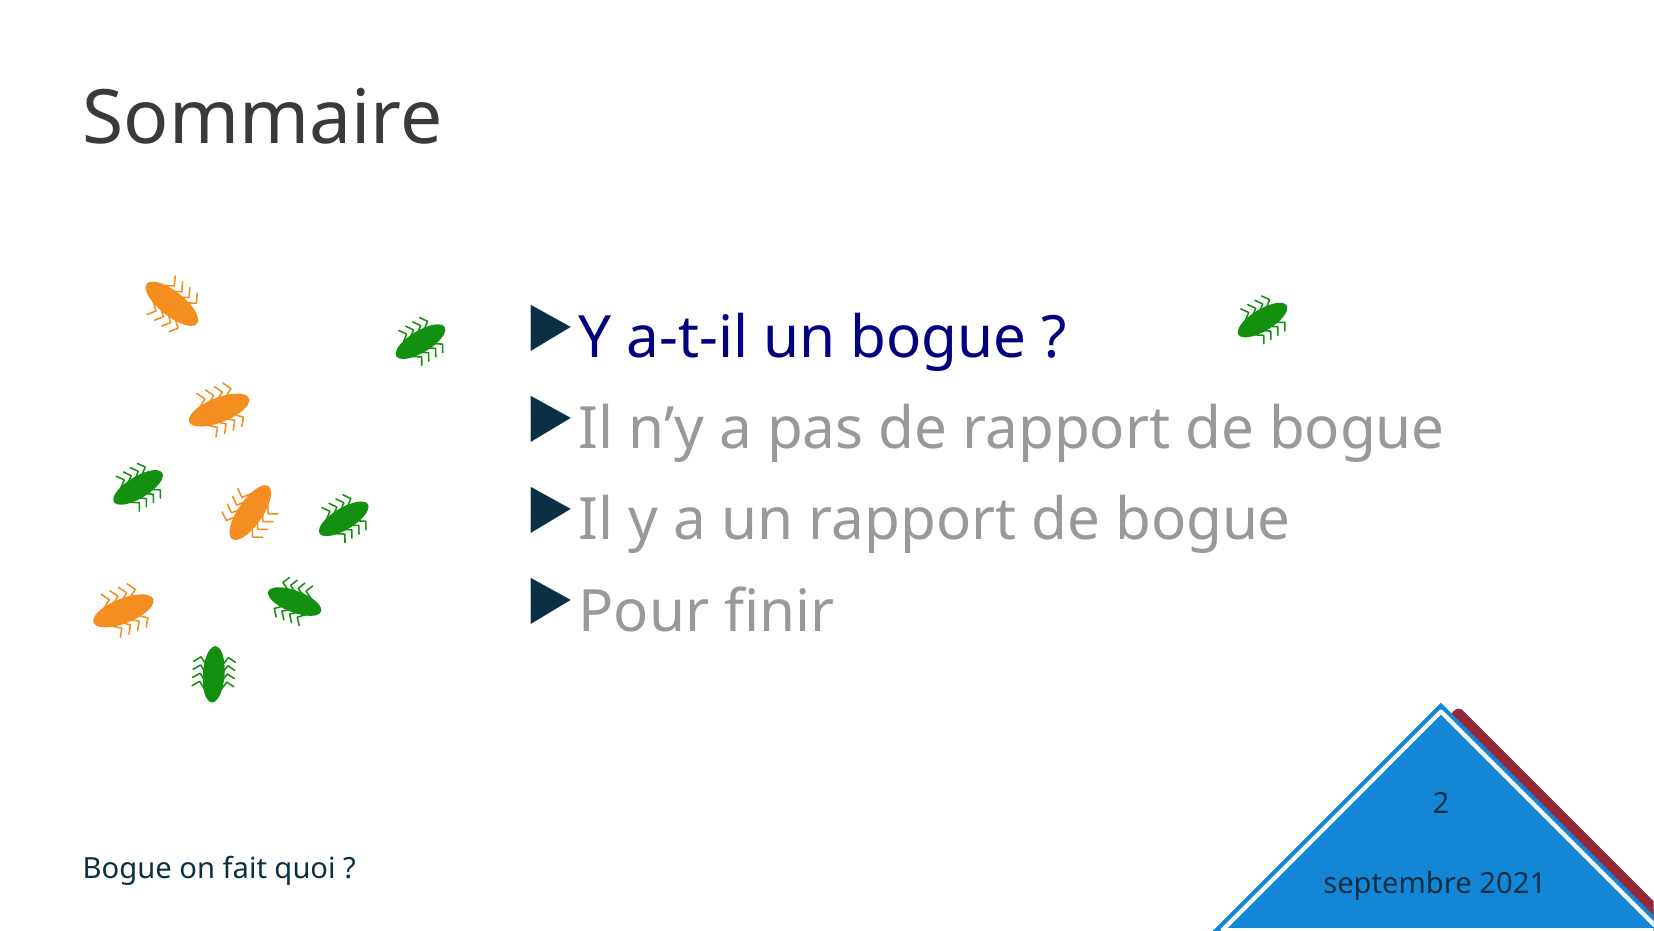

# Sommaire
Y a-t-il un bogue ?
Il n’y a pas de rapport de bogue
Il y a un rapport de bogue
Pour finir
2
Bogue on fait quoi ?
septembre 2021